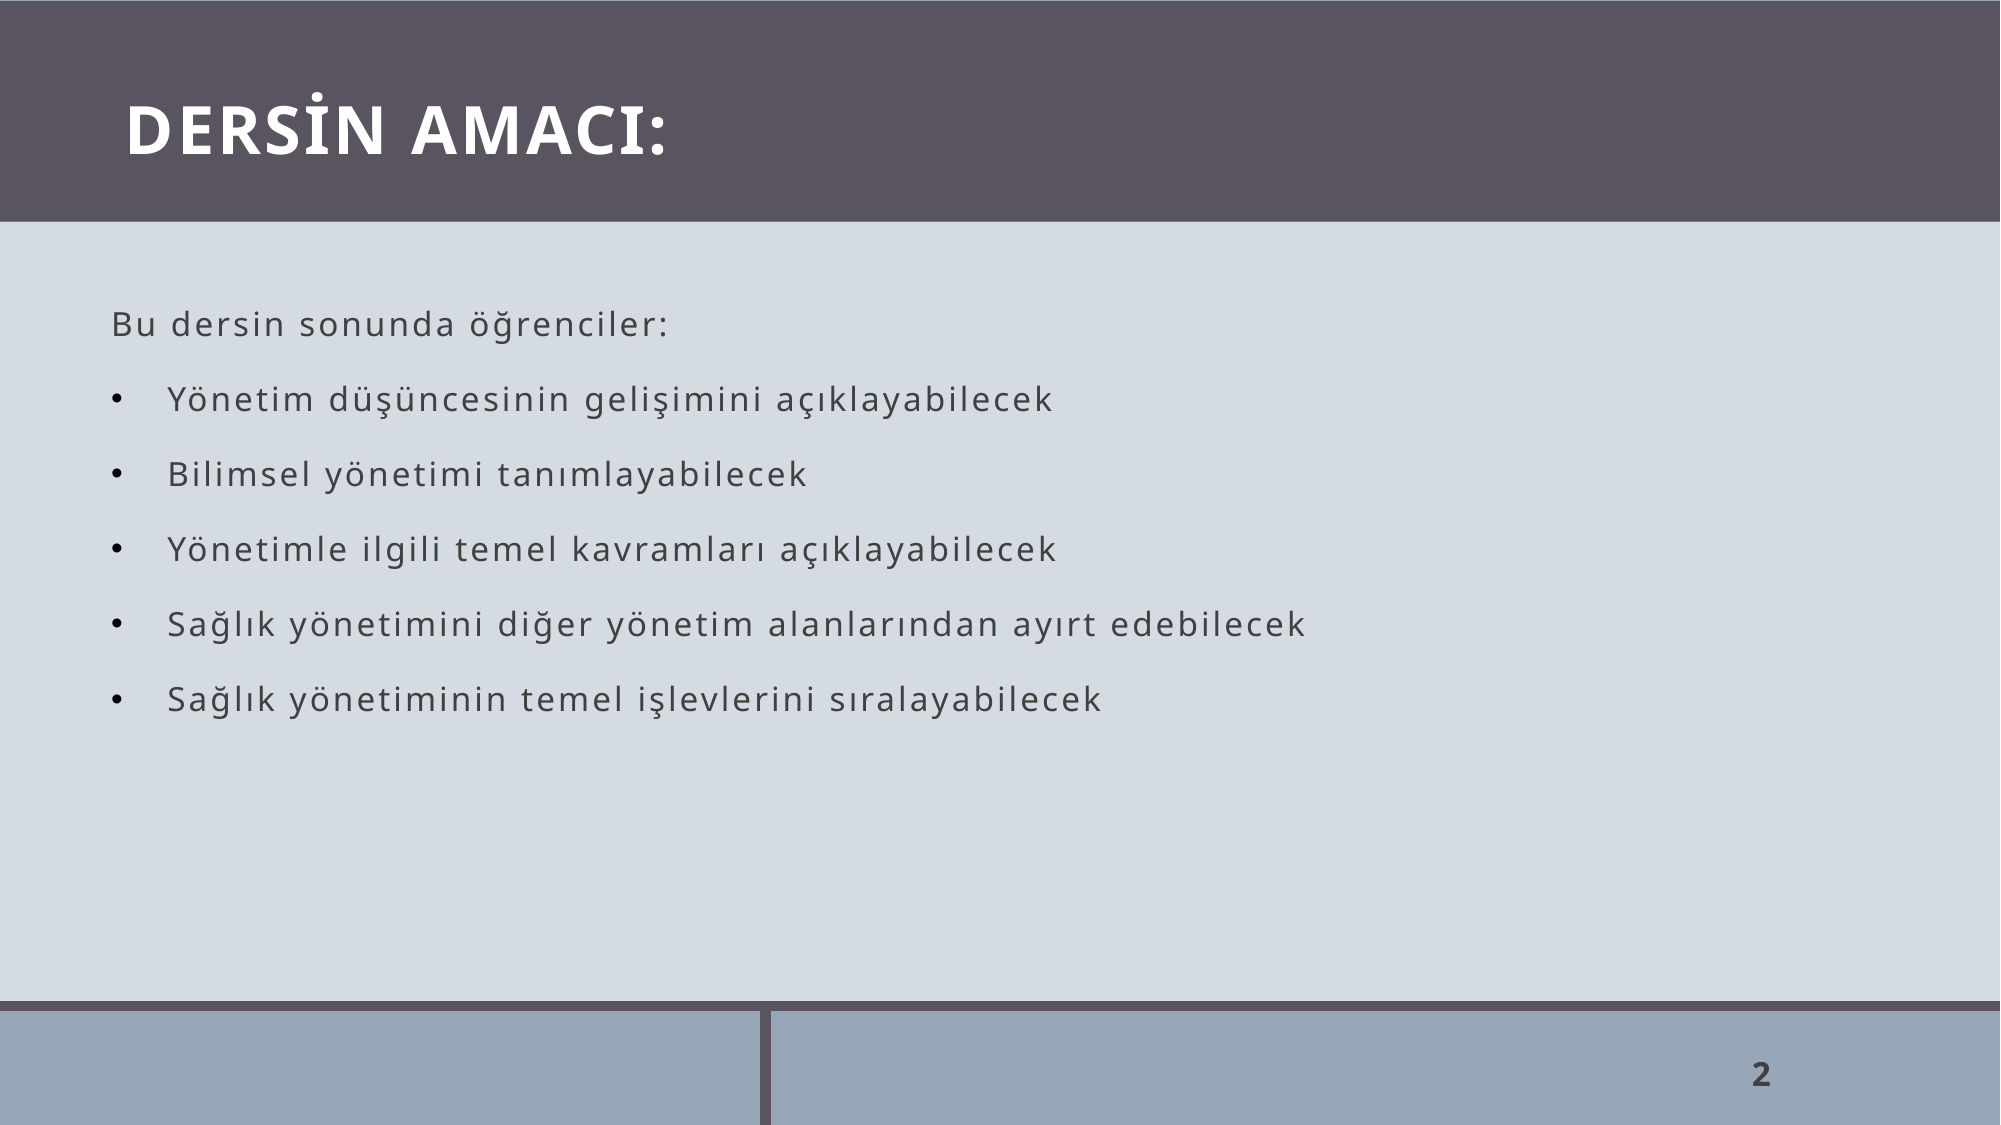

# DERSİN AMACI:
Bu dersin sonunda öğrenciler:
Yönetim düşüncesinin gelişimini açıklayabilecek
Bilimsel yönetimi tanımlayabilecek
Yönetimle ilgili temel kavramları açıklayabilecek
Sağlık yönetimini diğer yönetim alanlarından ayırt edebilecek
Sağlık yönetiminin temel işlevlerini sıralayabilecek
2